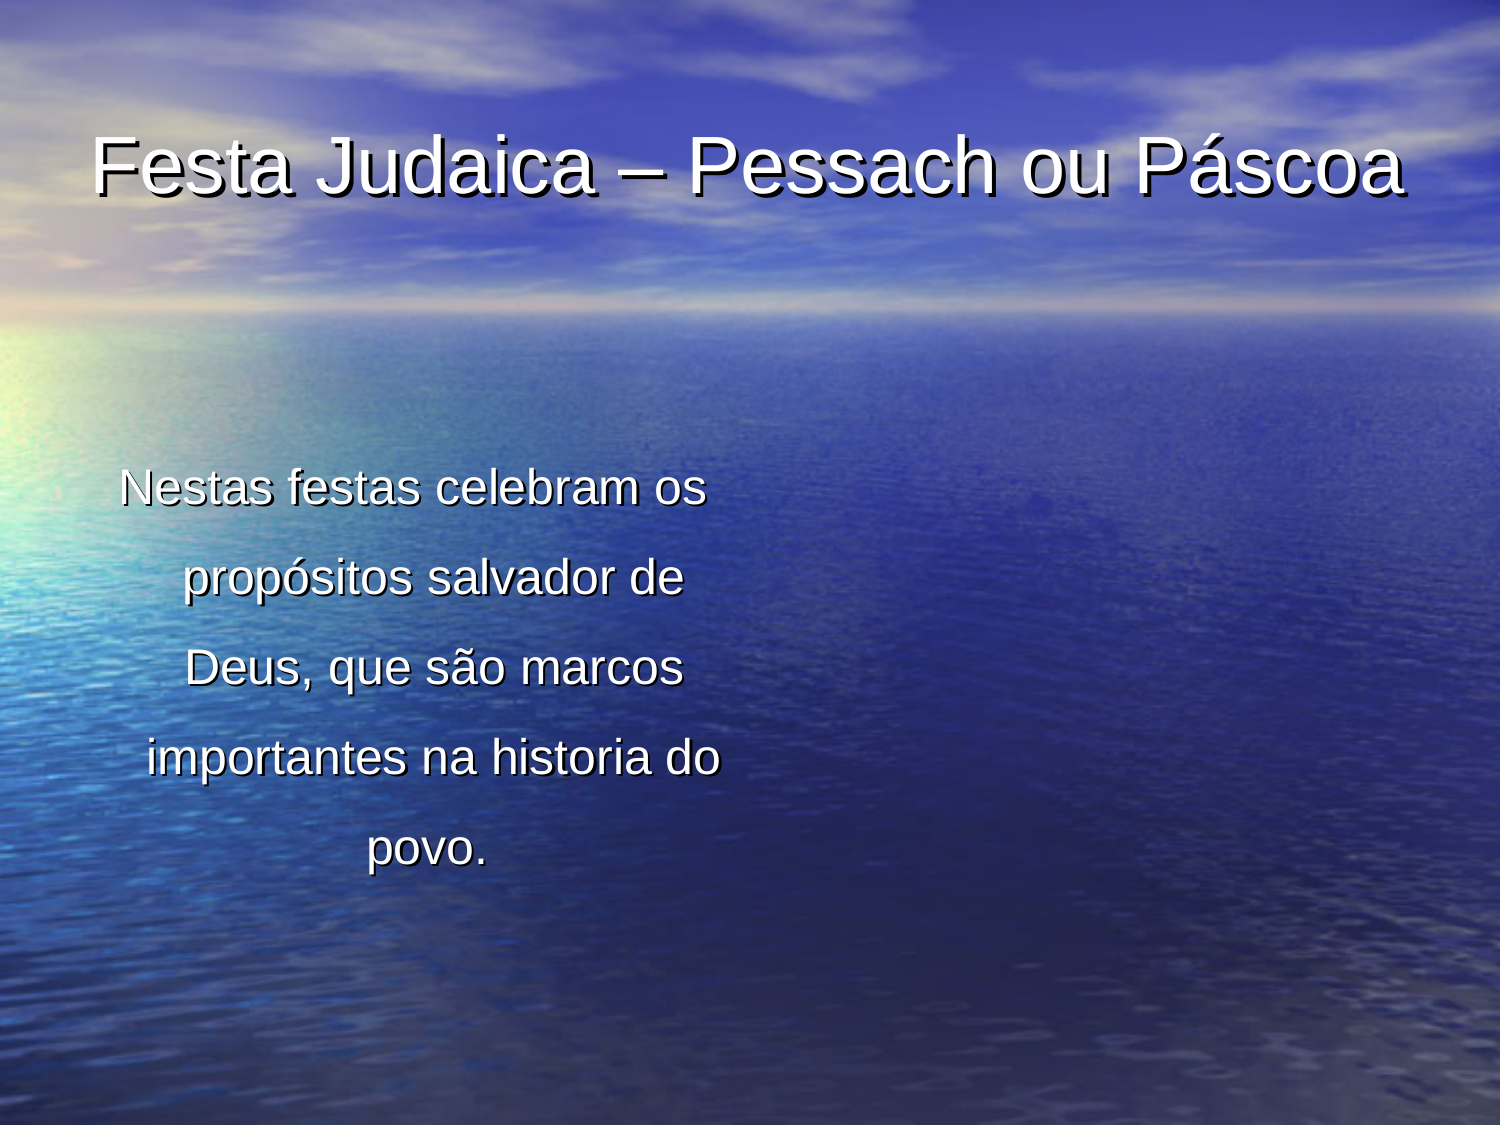

# Festa Judaica – Pessach ou Páscoa
 Nestas festas celebram os propósitos salvador de Deus, que são marcos importantes na historia do povo.